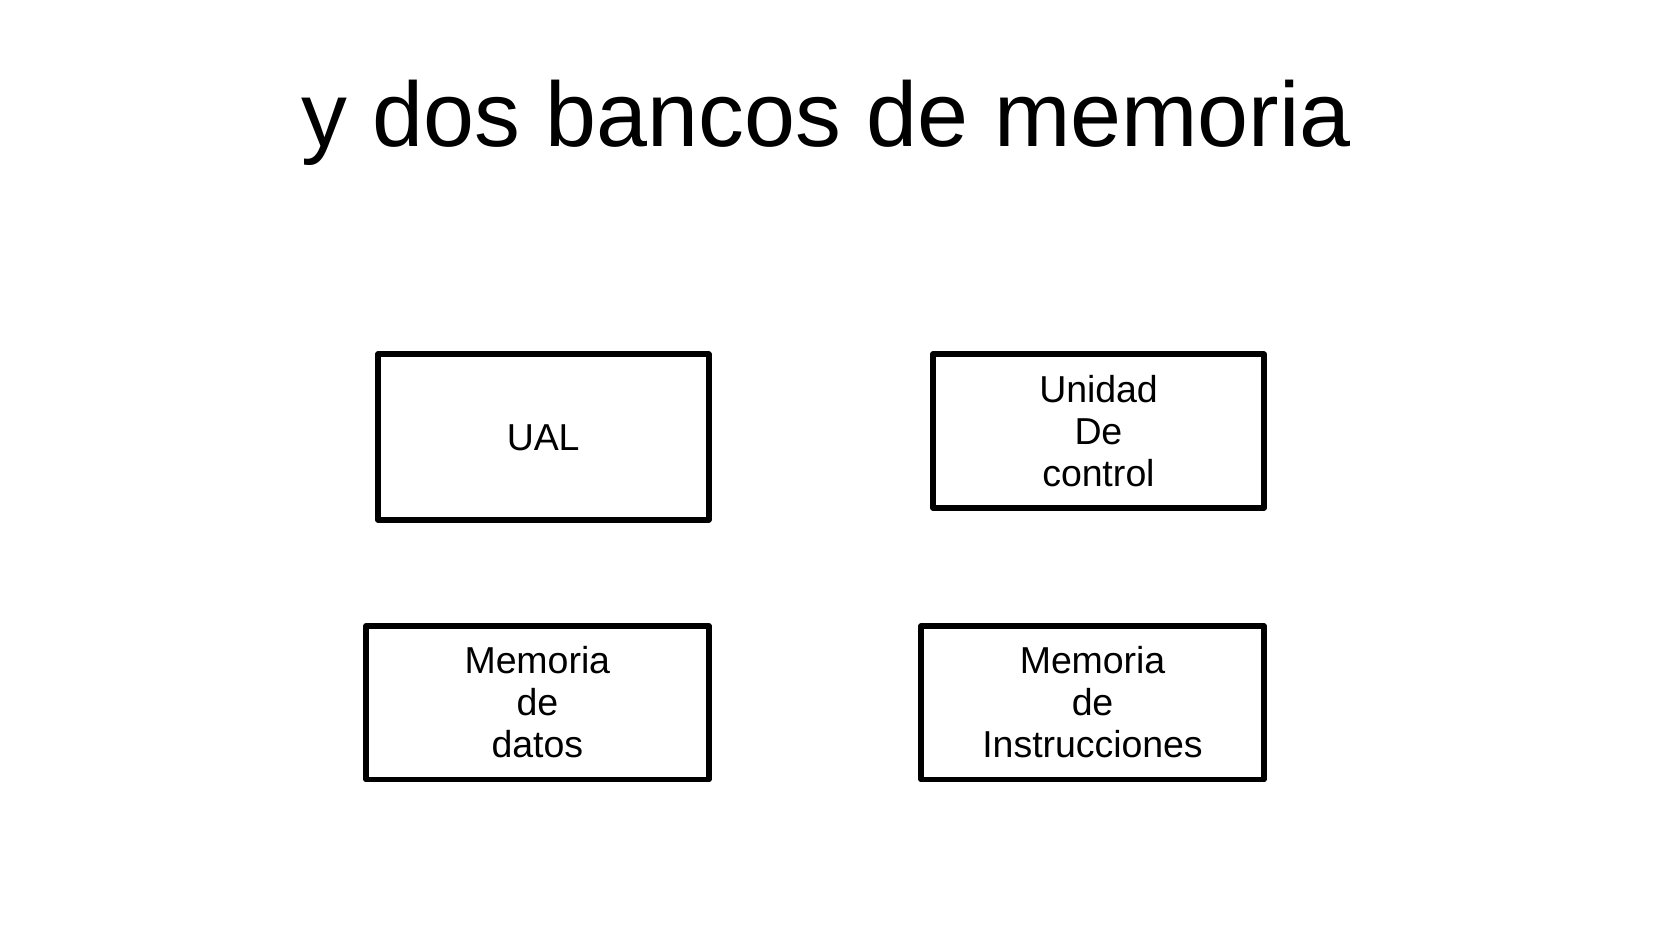

# y dos bancos de memoria
UAL
Unidad
De
control
Memoria
de
datos
Memoria
de
Instrucciones